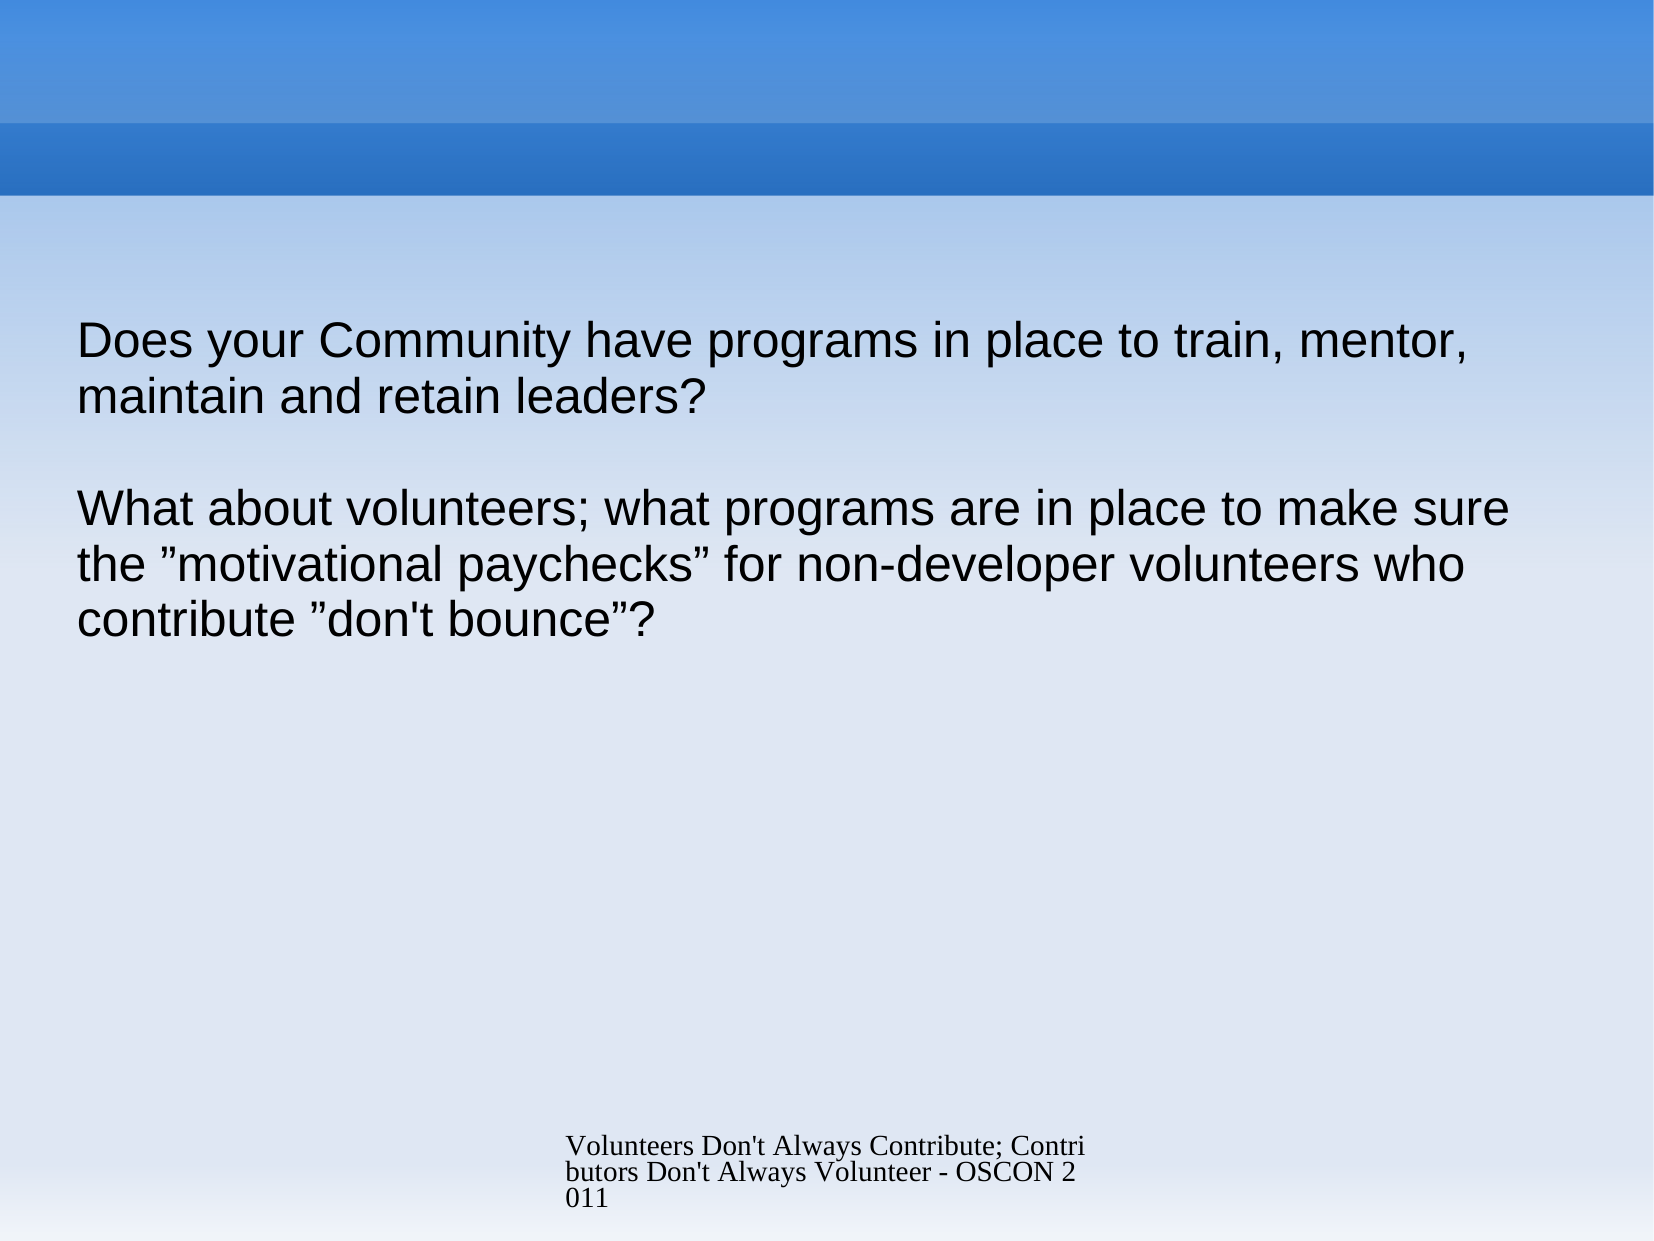

# Does your Community have programs in place to train, mentor, maintain and retain leaders?
What about volunteers; what programs are in place to make sure the ”motivational paychecks” for non-developer volunteers who contribute ”don't bounce”?
Volunteers Don't Always Contribute; Contributors Don't Always Volunteer - OSCON 2011